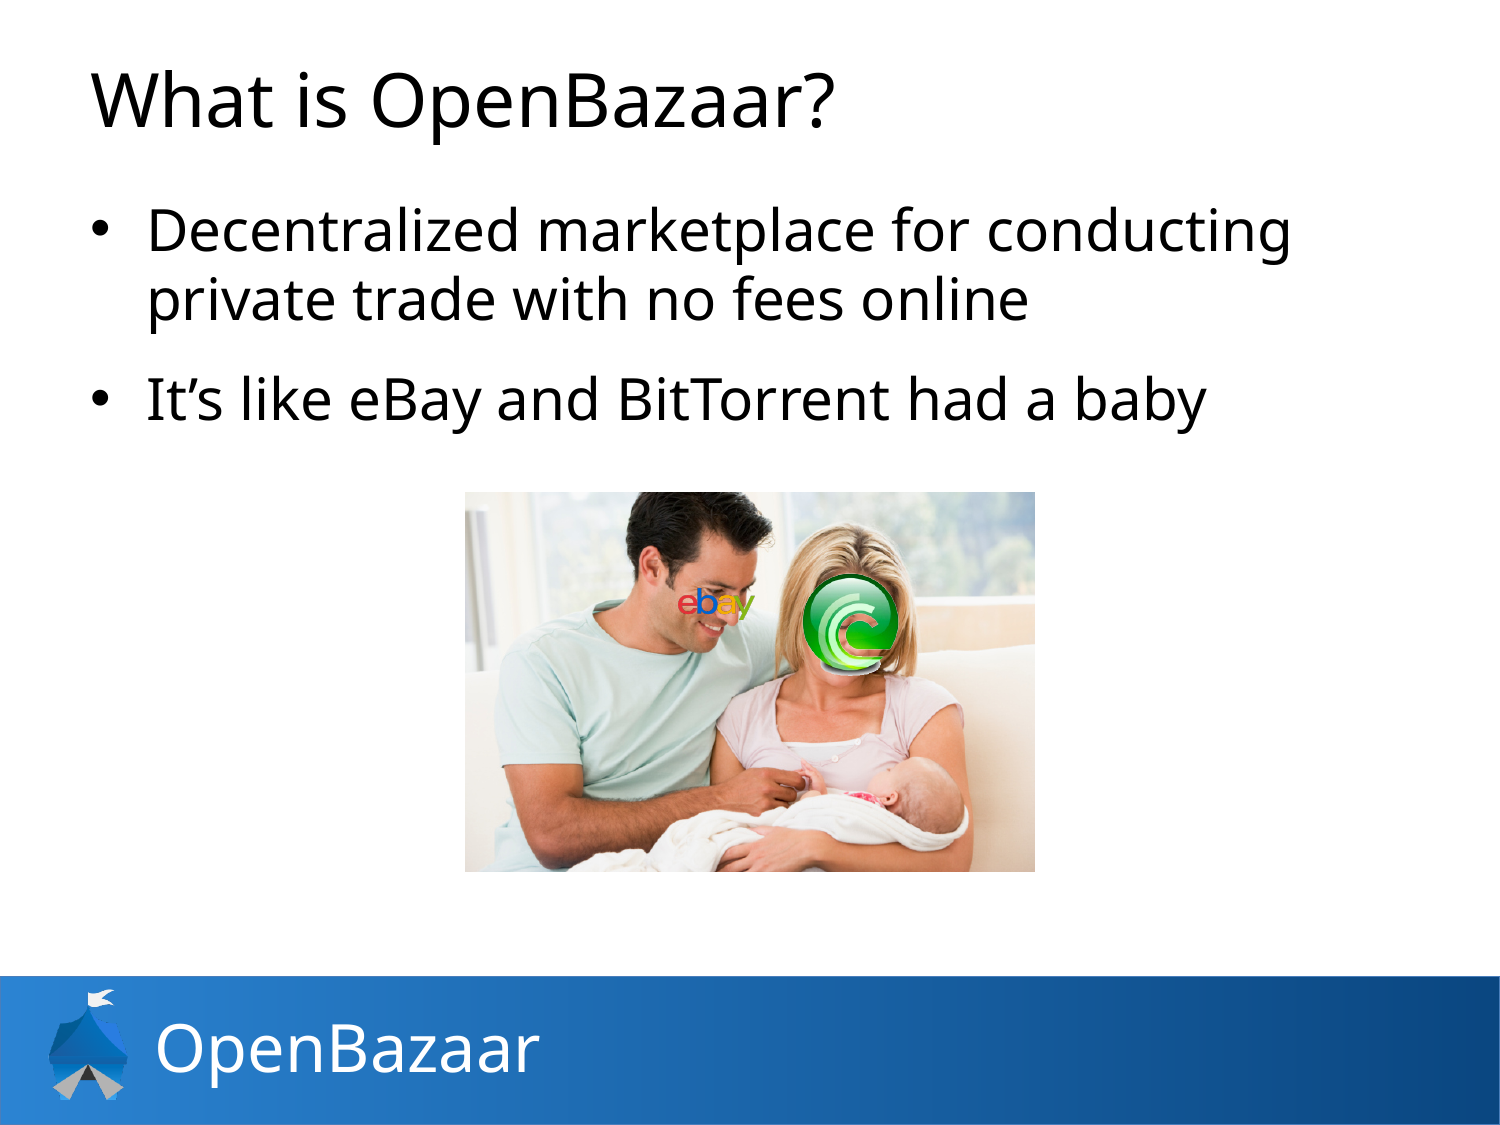

# What is OpenBazaar?
Decentralized marketplace for conducting private trade with no fees online
It’s like eBay and BitTorrent had a baby